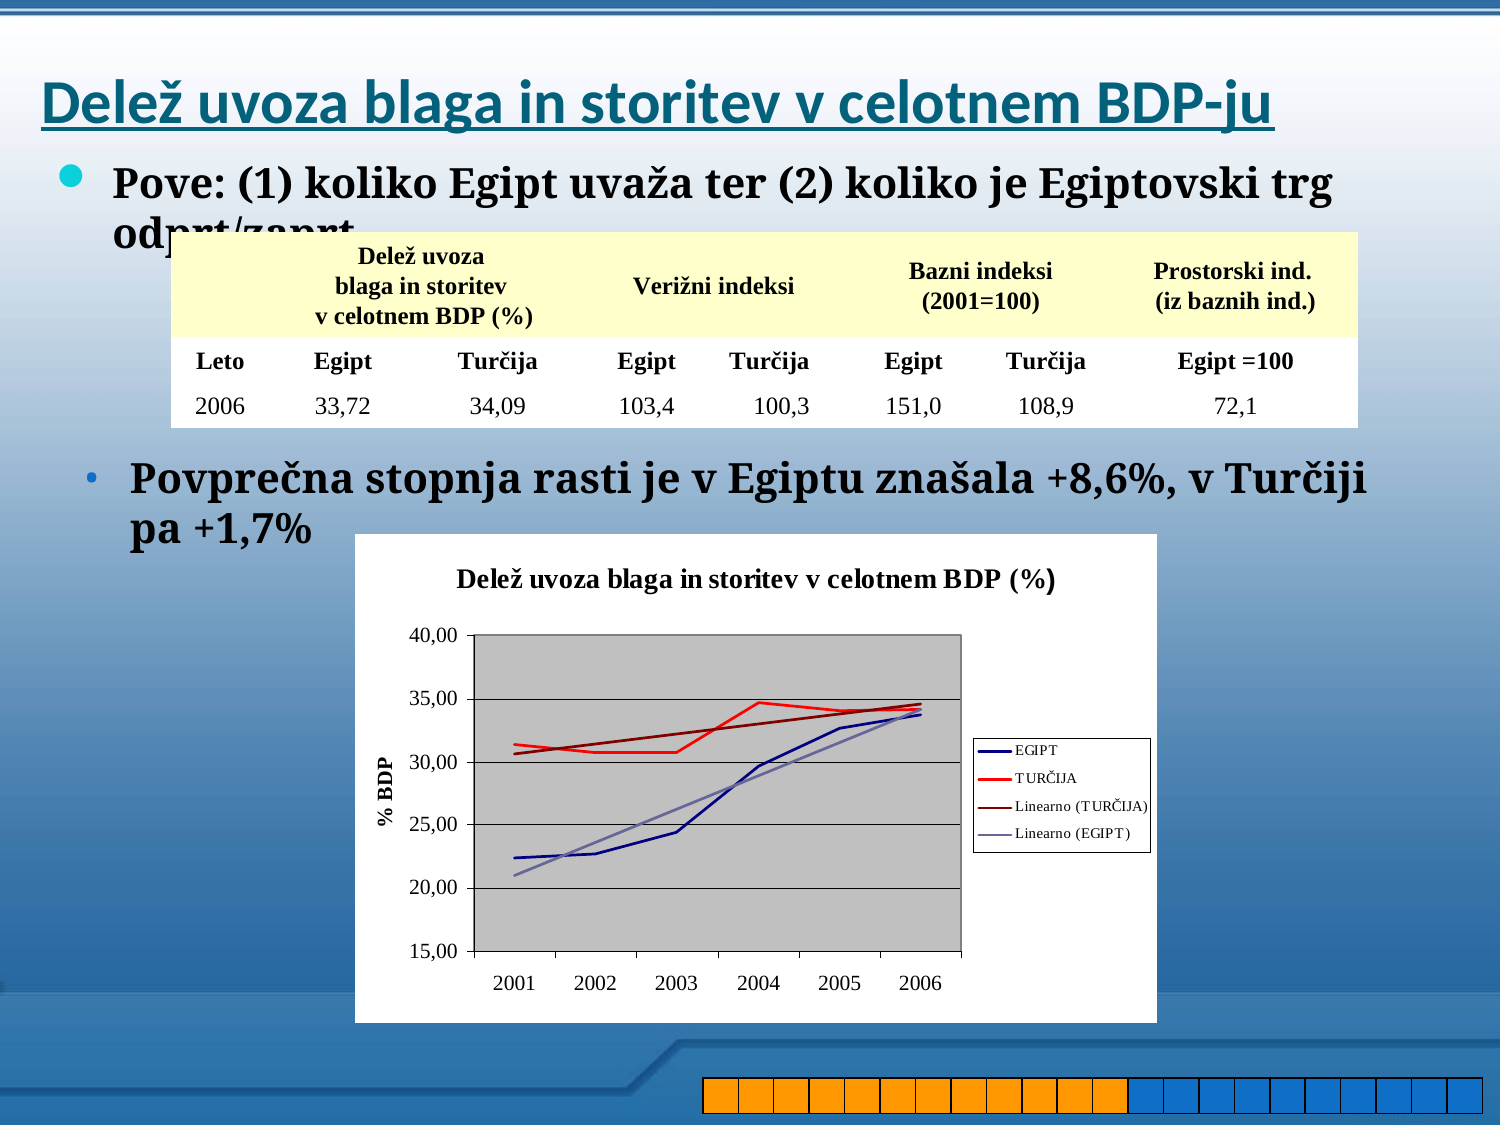

# Delež uvoza blaga in storitev v celotnem BDP-ju
Pove: (1) koliko Egipt uvaža ter (2) koliko je Egiptovski trg odprt/zaprt.
| | Delež uvoza blaga in storitev v celotnem BDP (%) | | Verižni indeksi | | Bazni indeksi (2001=100) | | Prostorski ind. (iz baznih ind.) |
| --- | --- | --- | --- | --- | --- | --- | --- |
| Leto | Egipt | Turčija | Egipt | Turčija | Egipt | Turčija | Egipt =100 |
| 2006 | 33,72 | 34,09 | 103,4 | 100,3 | 151,0 | 108,9 | 72,1 |
Povprečna stopnja rasti je v Egiptu znašala +8,6%, v Turčiji pa +1,7%